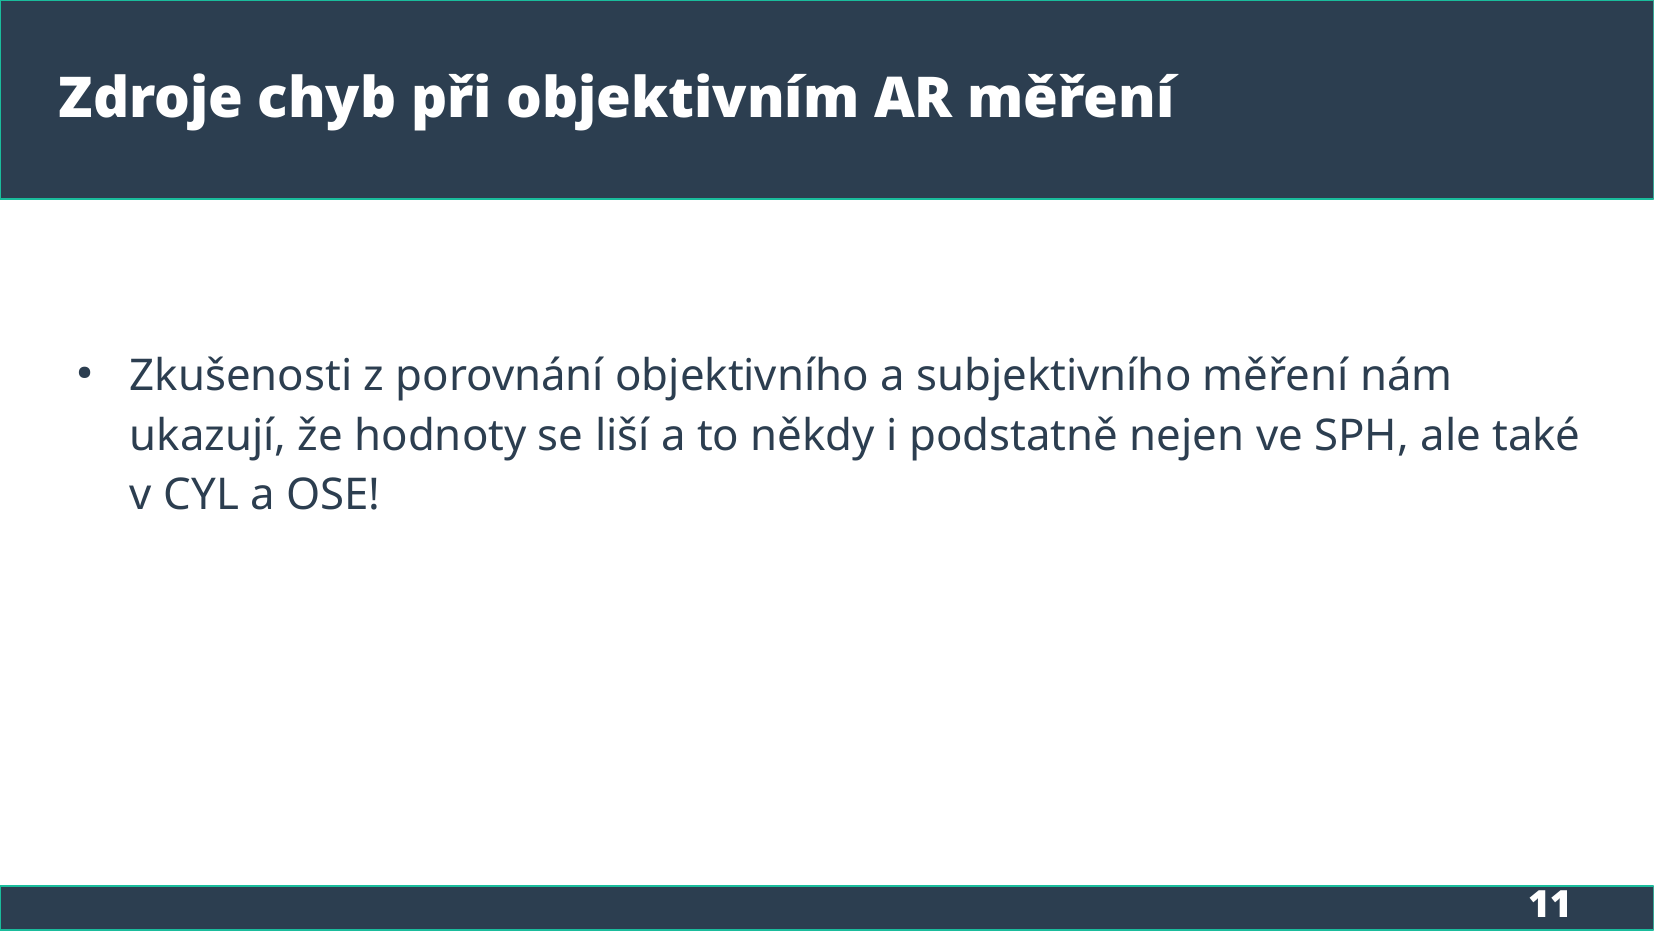

# Zdroje chyb při objektivním AR měření
Zkušenosti z porovnání objektivního a subjektivního měření nám ukazují, že hodnoty se liší a to někdy i podstatně nejen ve SPH, ale také v CYL a OSE!
11